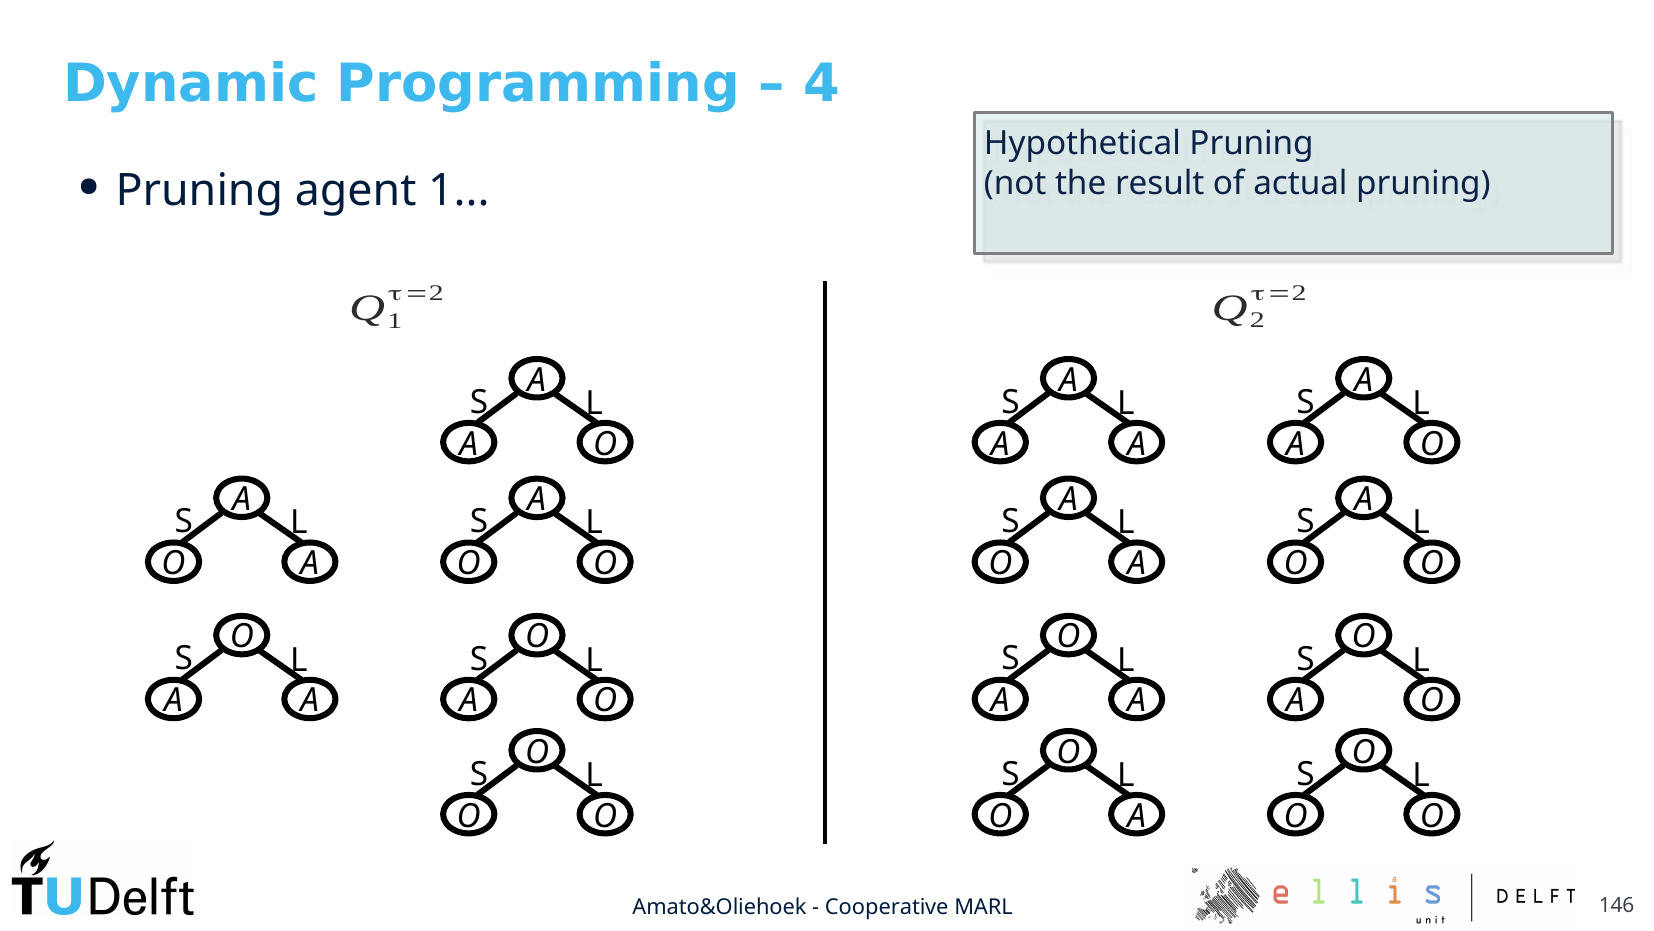

# Dynamic Programming – 4
Hypothetical Pruning
(not the result of actual pruning)
Pruning agent 1...
A
S
L
A
O
A
S
L
A
A
A
S
L
A
O
A
S
L
O
A
A
S
L
O
A
A
S
L
O
O
A
S
L
O
O
O
S
L
A
A
O
S
L
A
A
O
S
L
A
O
O
S
L
A
O
O
S
L
O
O
O
S
L
O
A
O
S
L
O
O
Amato&Oliehoek - Cooperative MARL